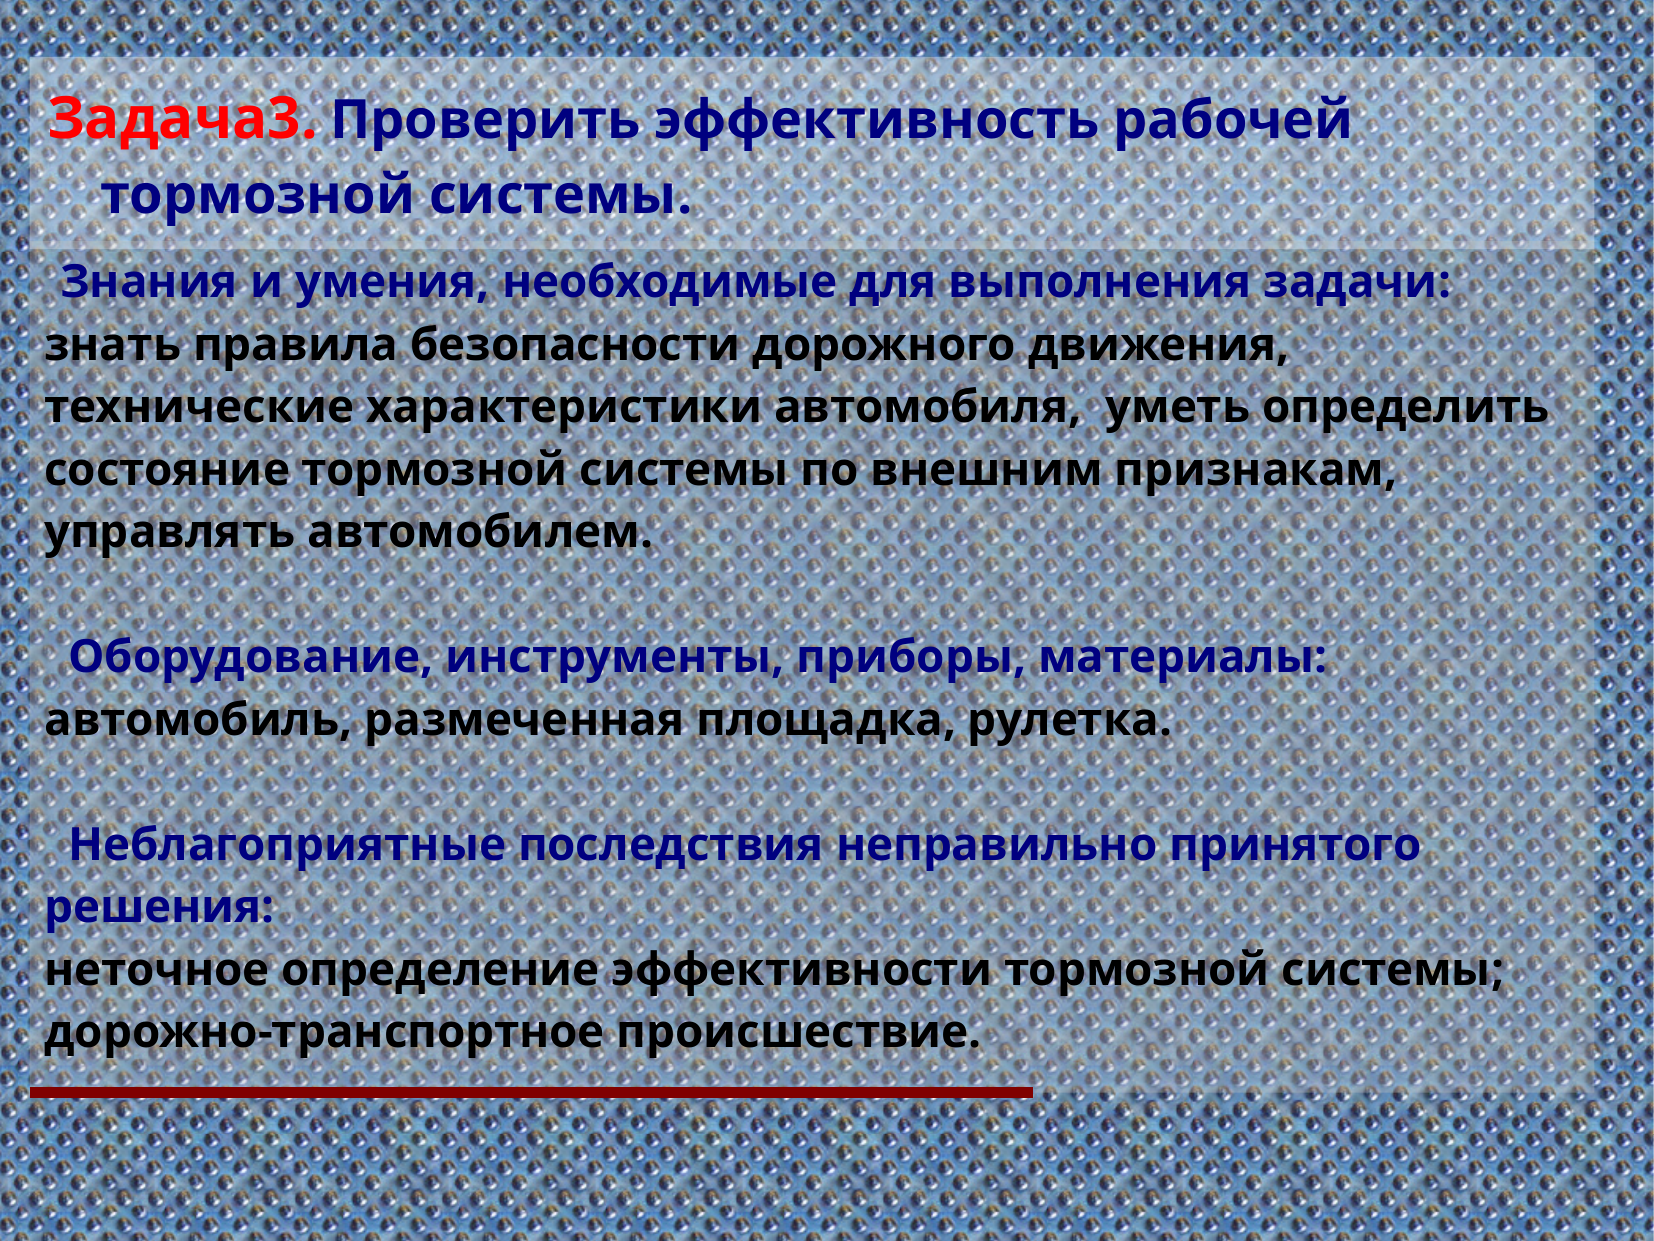

# Задача3. Проверить эффективность рабочей тормозной системы.
 Знания и умения, необходимые для выполнения задачи: знать правила безопасности дорожного движения, технические характеристики автомобиля, уметь определить состояние тормозной системы по внешним признакам, управлять автомобилем.
 Оборудование, инструменты, приборы, материалы:
автомобиль, размеченная площадка, рулетка.
 Неблагоприятные последствия неправильно принятого решения:
неточное определение эффективности тормозной системы;
дорожно-транспортное происшествие.